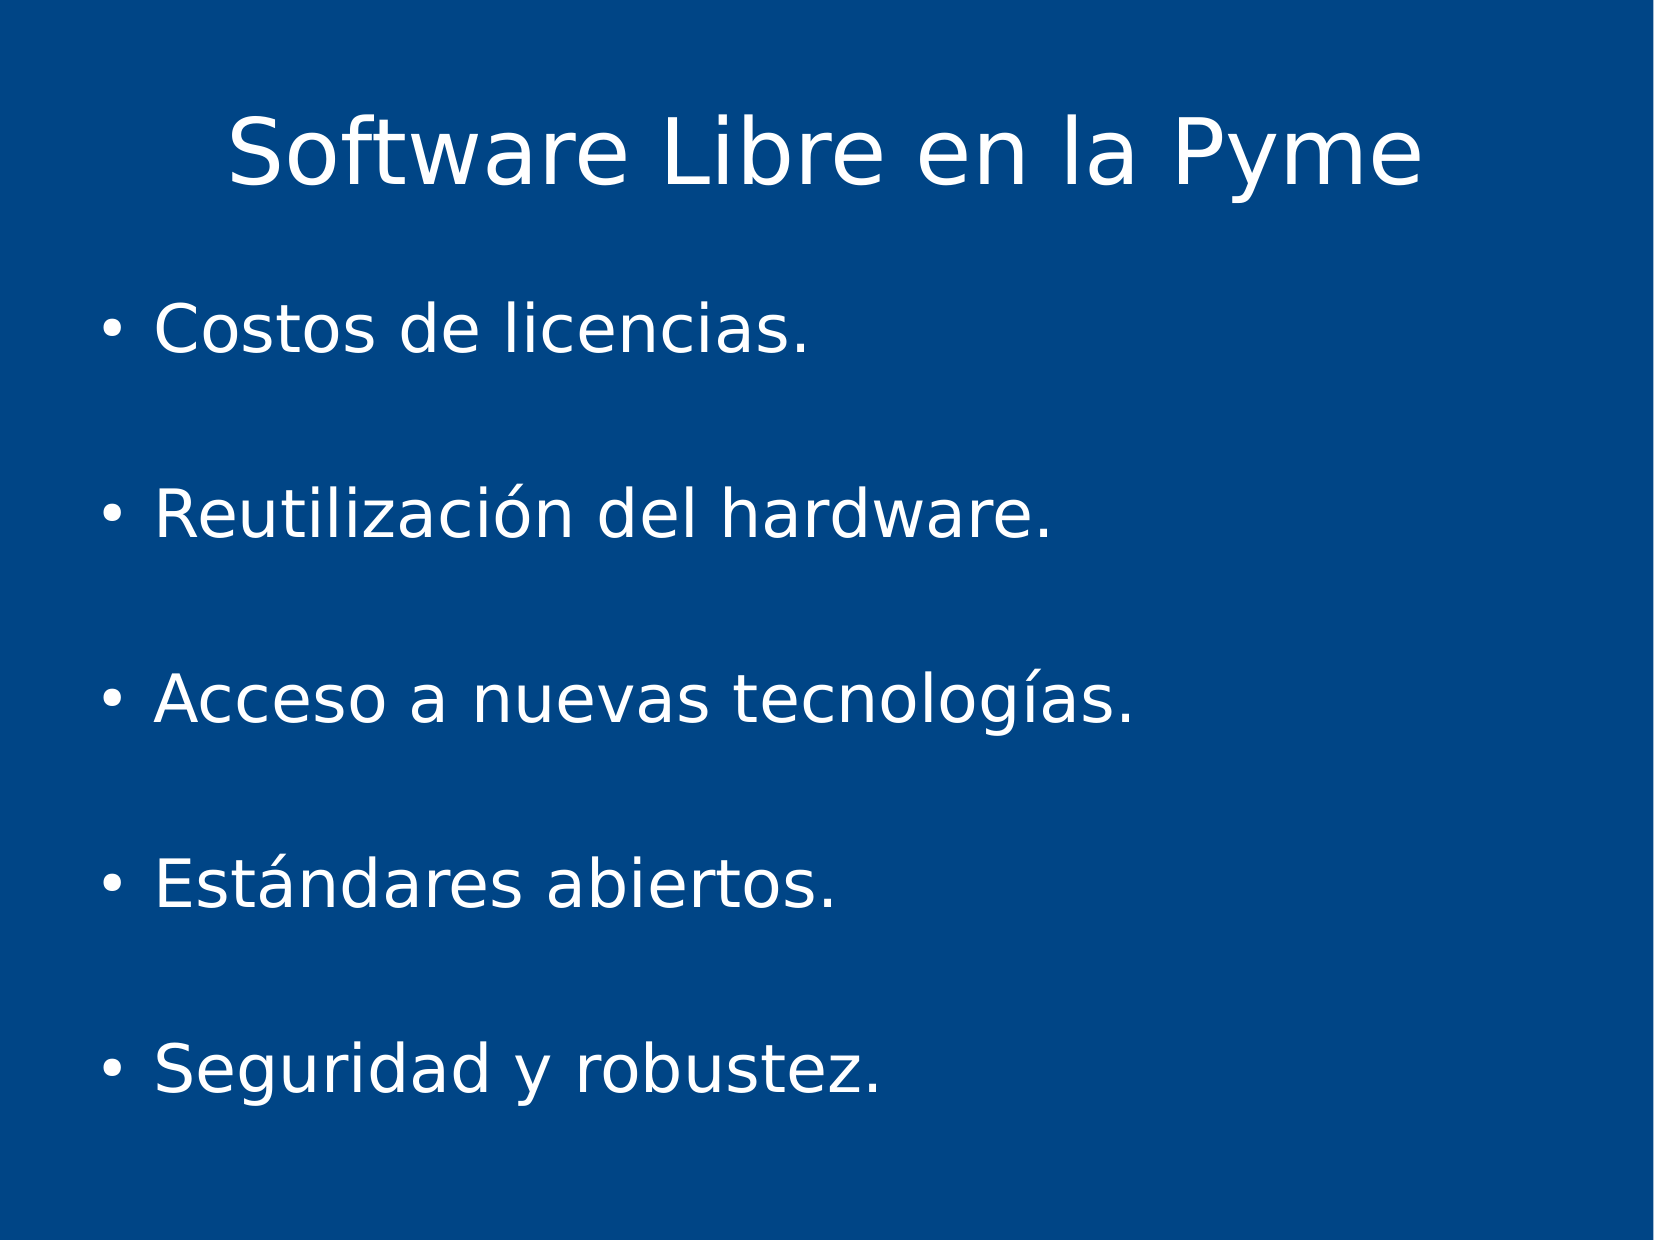

# Software Libre en la Pyme
Costos de licencias.
Reutilización del hardware.
Acceso a nuevas tecnologías.
Estándares abiertos.
Seguridad y robustez.